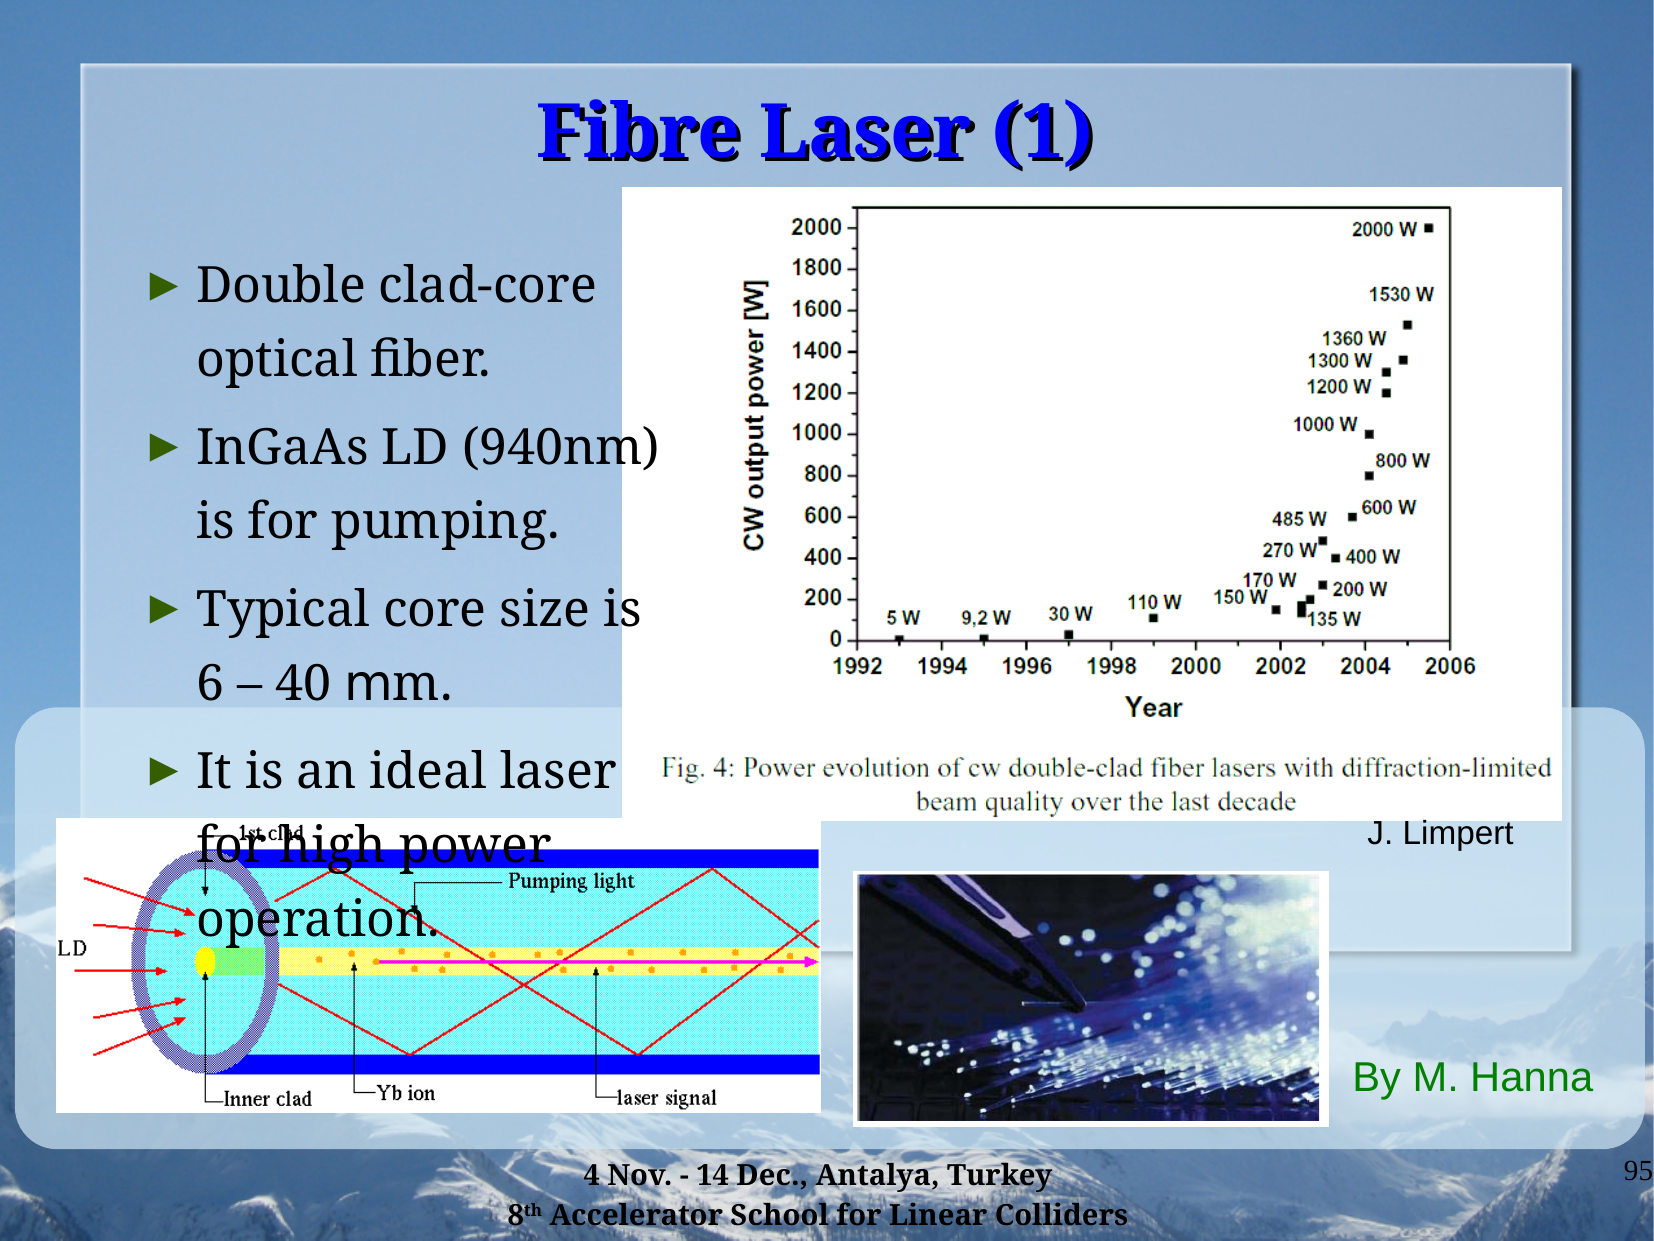

# Fibre Laser (1)
Double clad-core optical fiber.
InGaAs LD (940nm) is for pumping.
Typical core size is 6 – 40 mm.
It is an ideal laser for high power operation.
J. Limpert
By M. Hanna
95